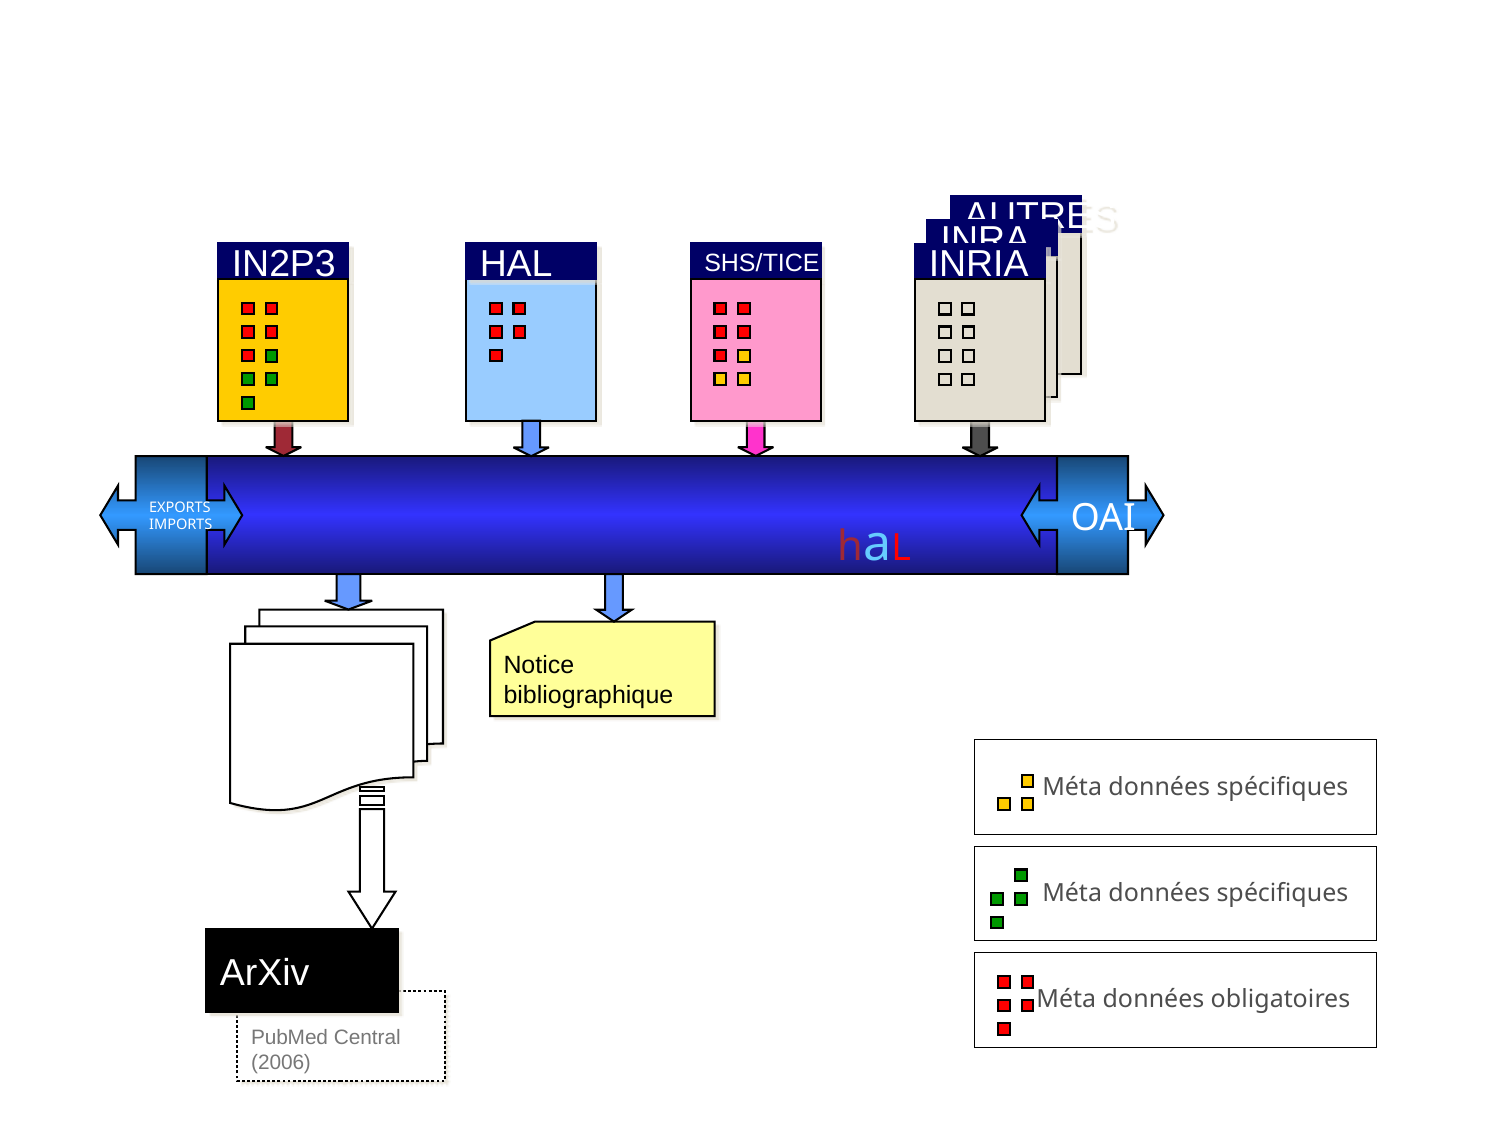

AUTRES
INRA
INRIA
IN2P3
SHS/TICE
HAL
EXPORTS
IMPORTS
OAI
haL
Texte intégral
Notice
bibliographique
Méta données spécifiques
Méta données spécifiques
ArXiv
PubMed Central
(2006)
Méta données obligatoires